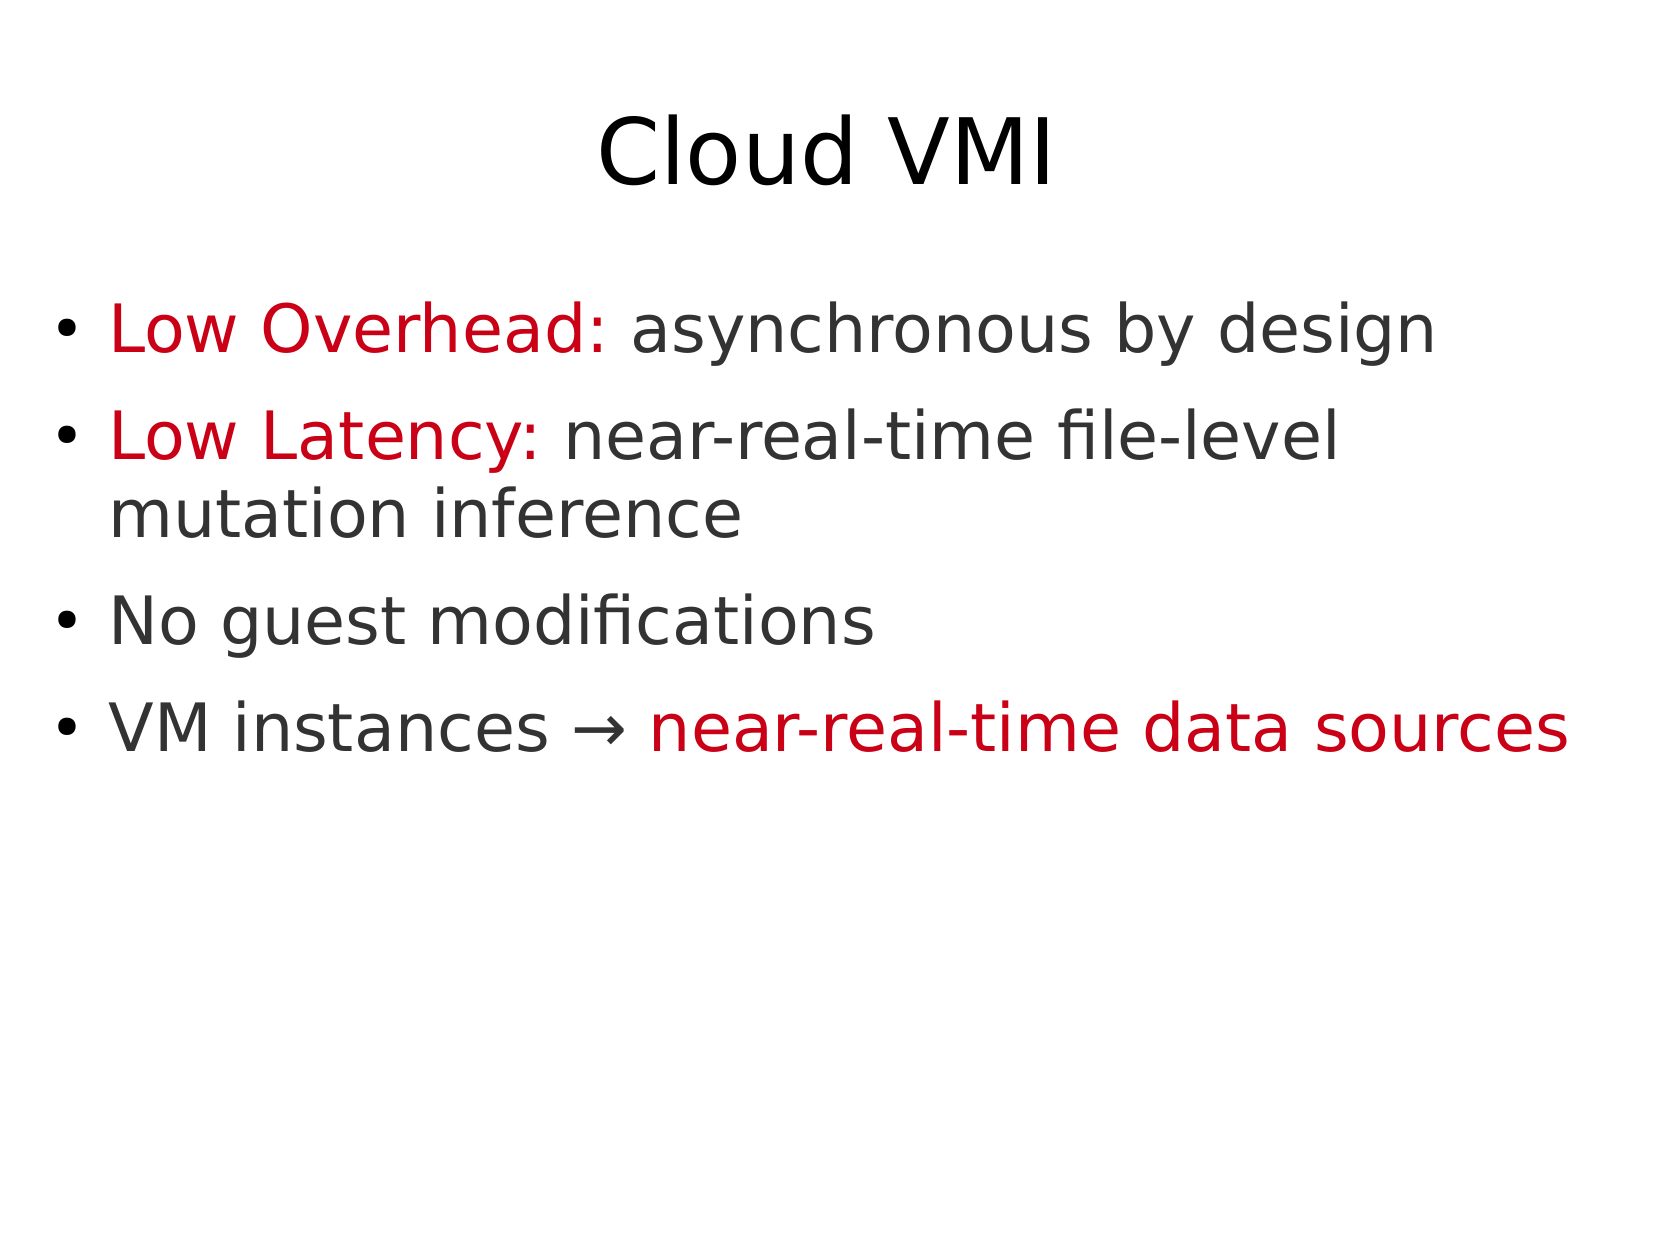

# Cloud VMI
Low Overhead: asynchronous by design
Low Latency: near-real-time file-level mutation inference
No guest modifications
VM instances → near-real-time data sources